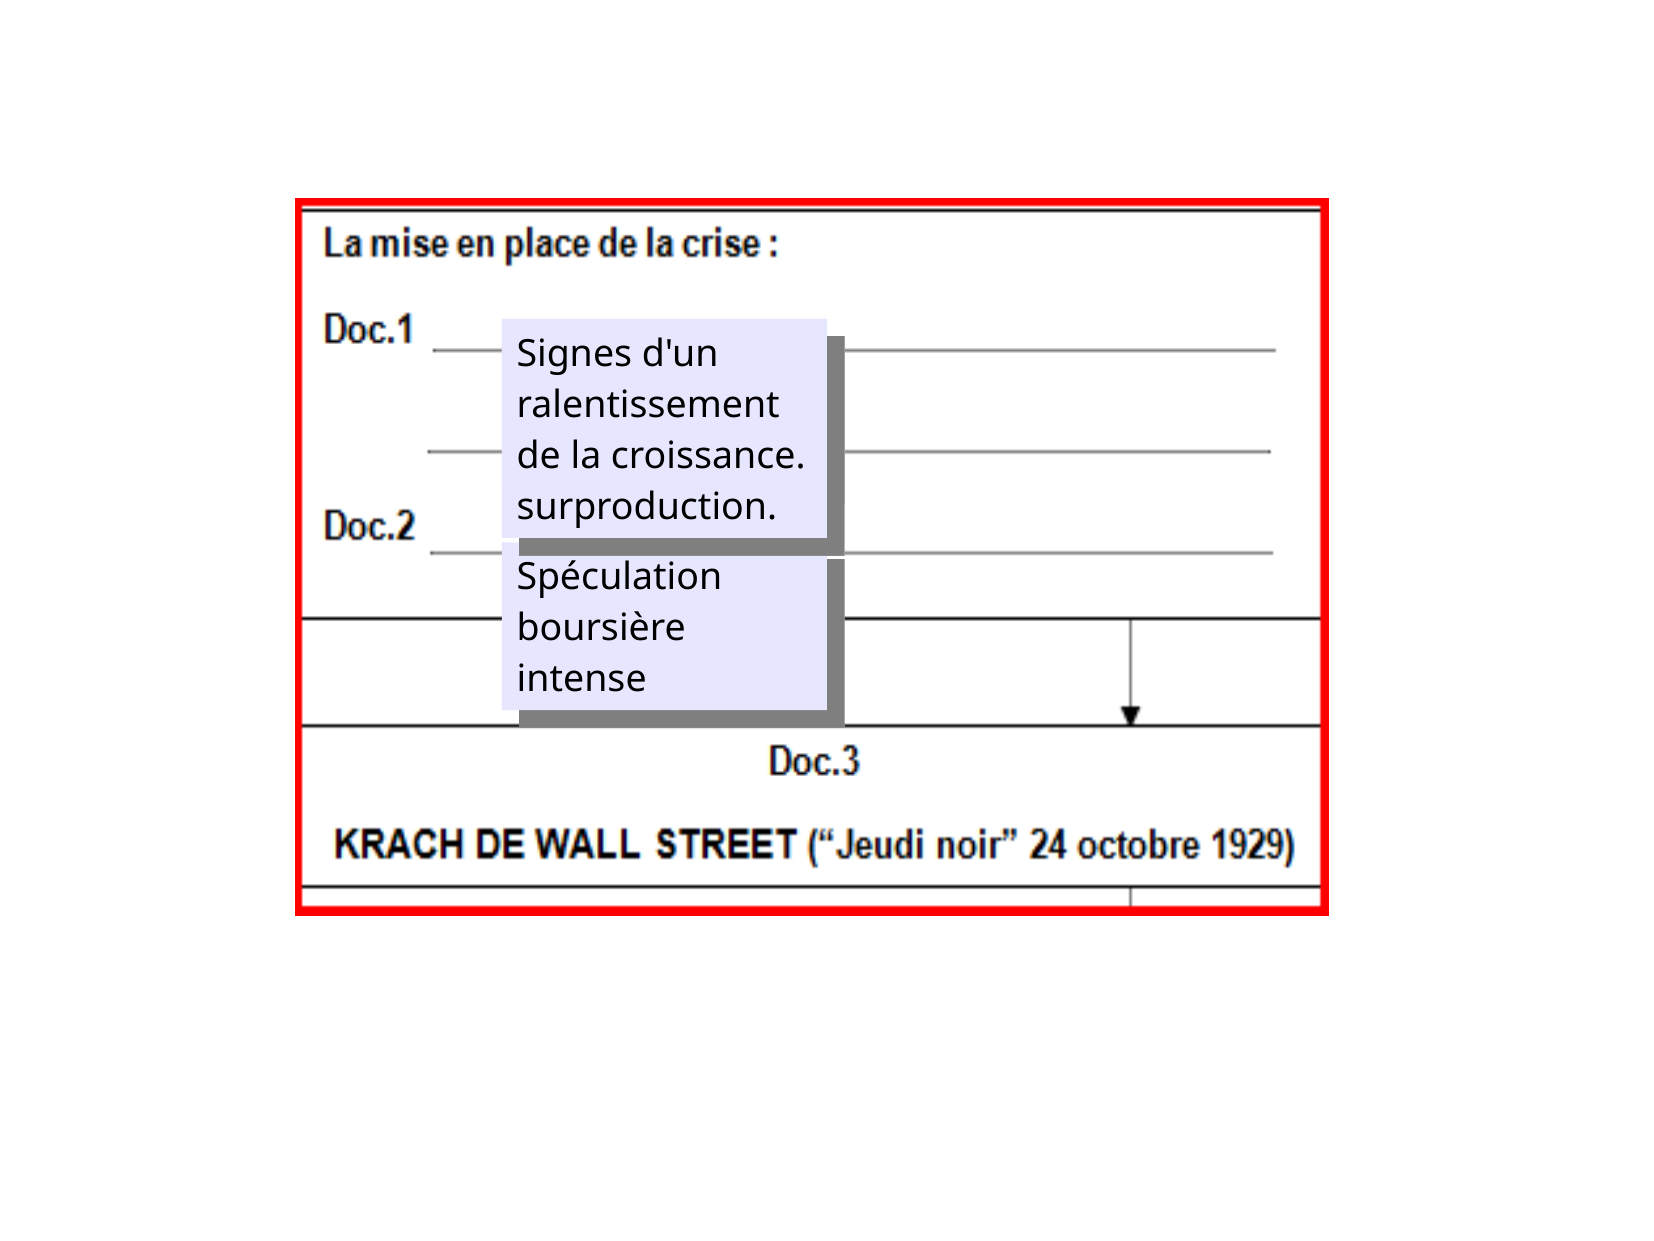

Signes d'un ralentissement de la croissance.
Signes d'un ralentissement de la croissance. surproduction.
Spéculation boursière intense